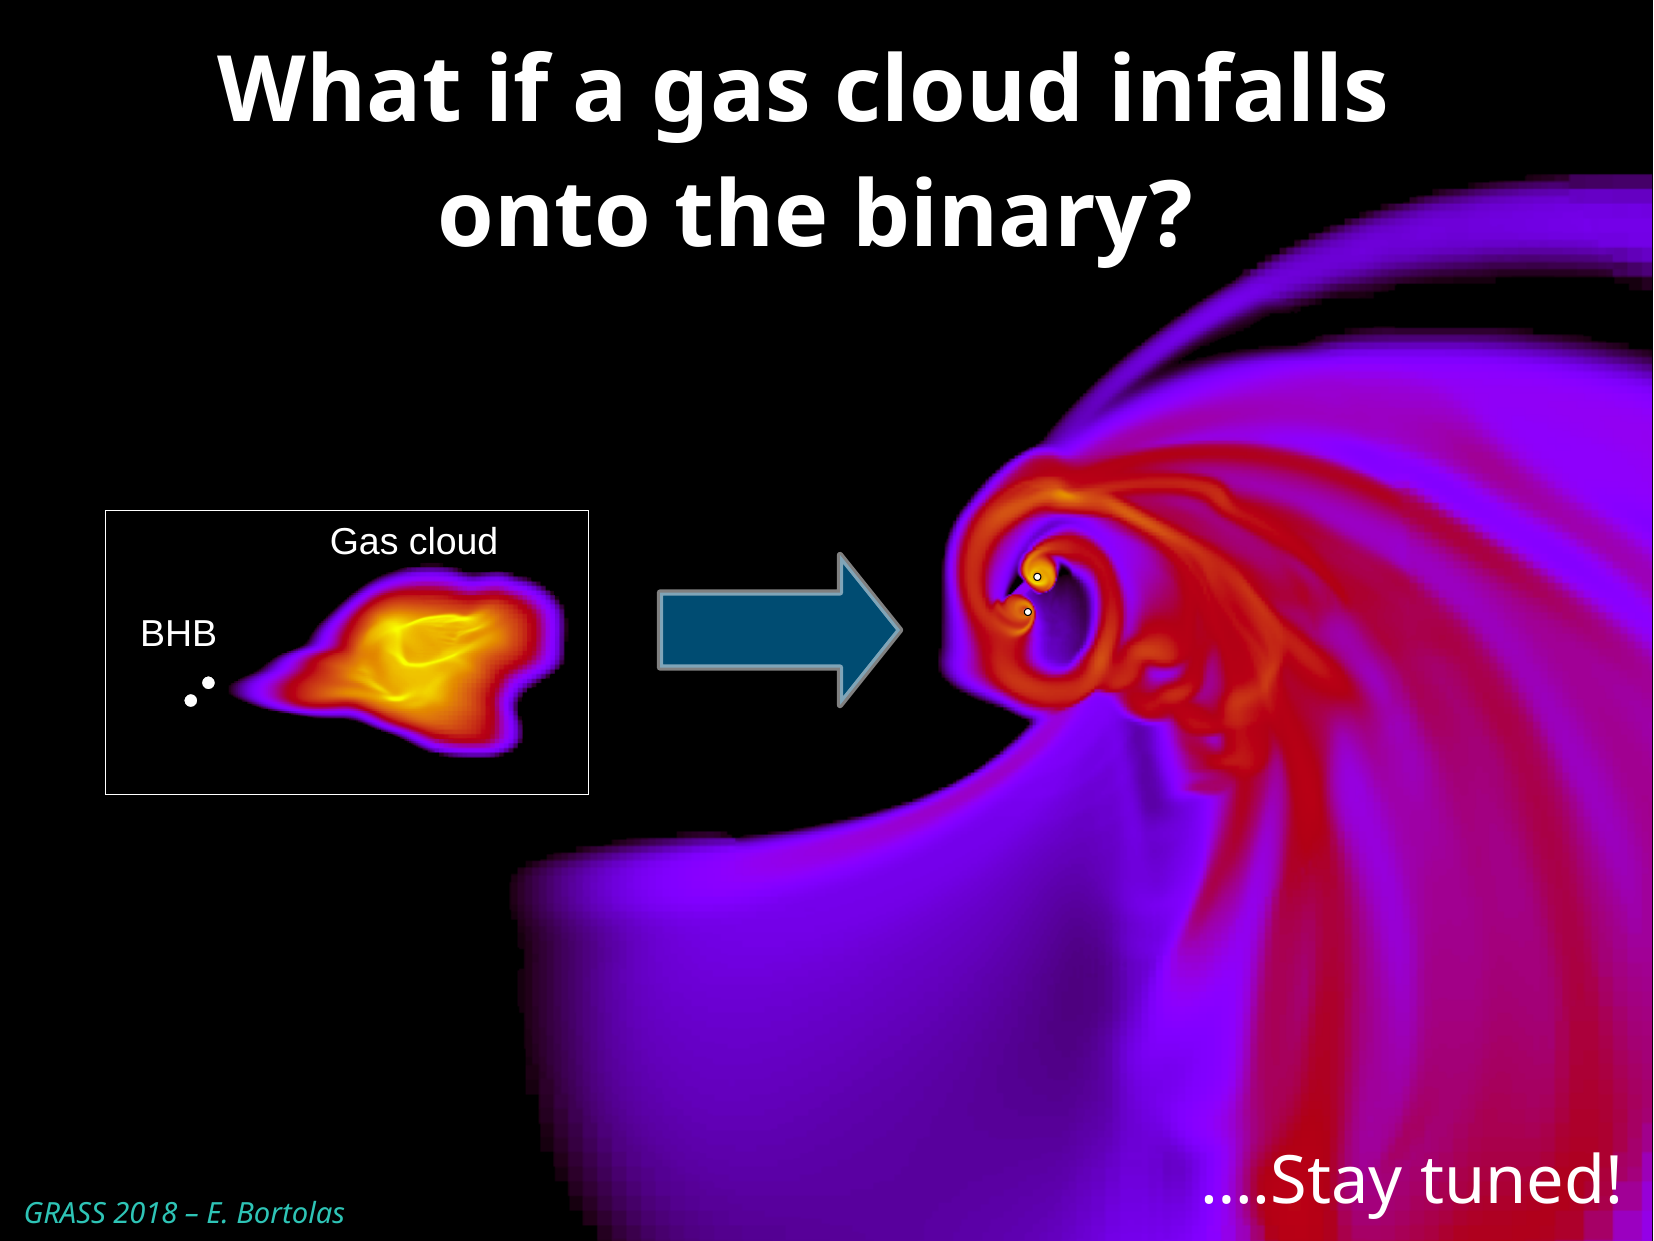

What if a gas cloud infalls
onto the binary?
Gas cloud
BHB
….Stay tuned!
GRASS 2018 – E. Bortolas